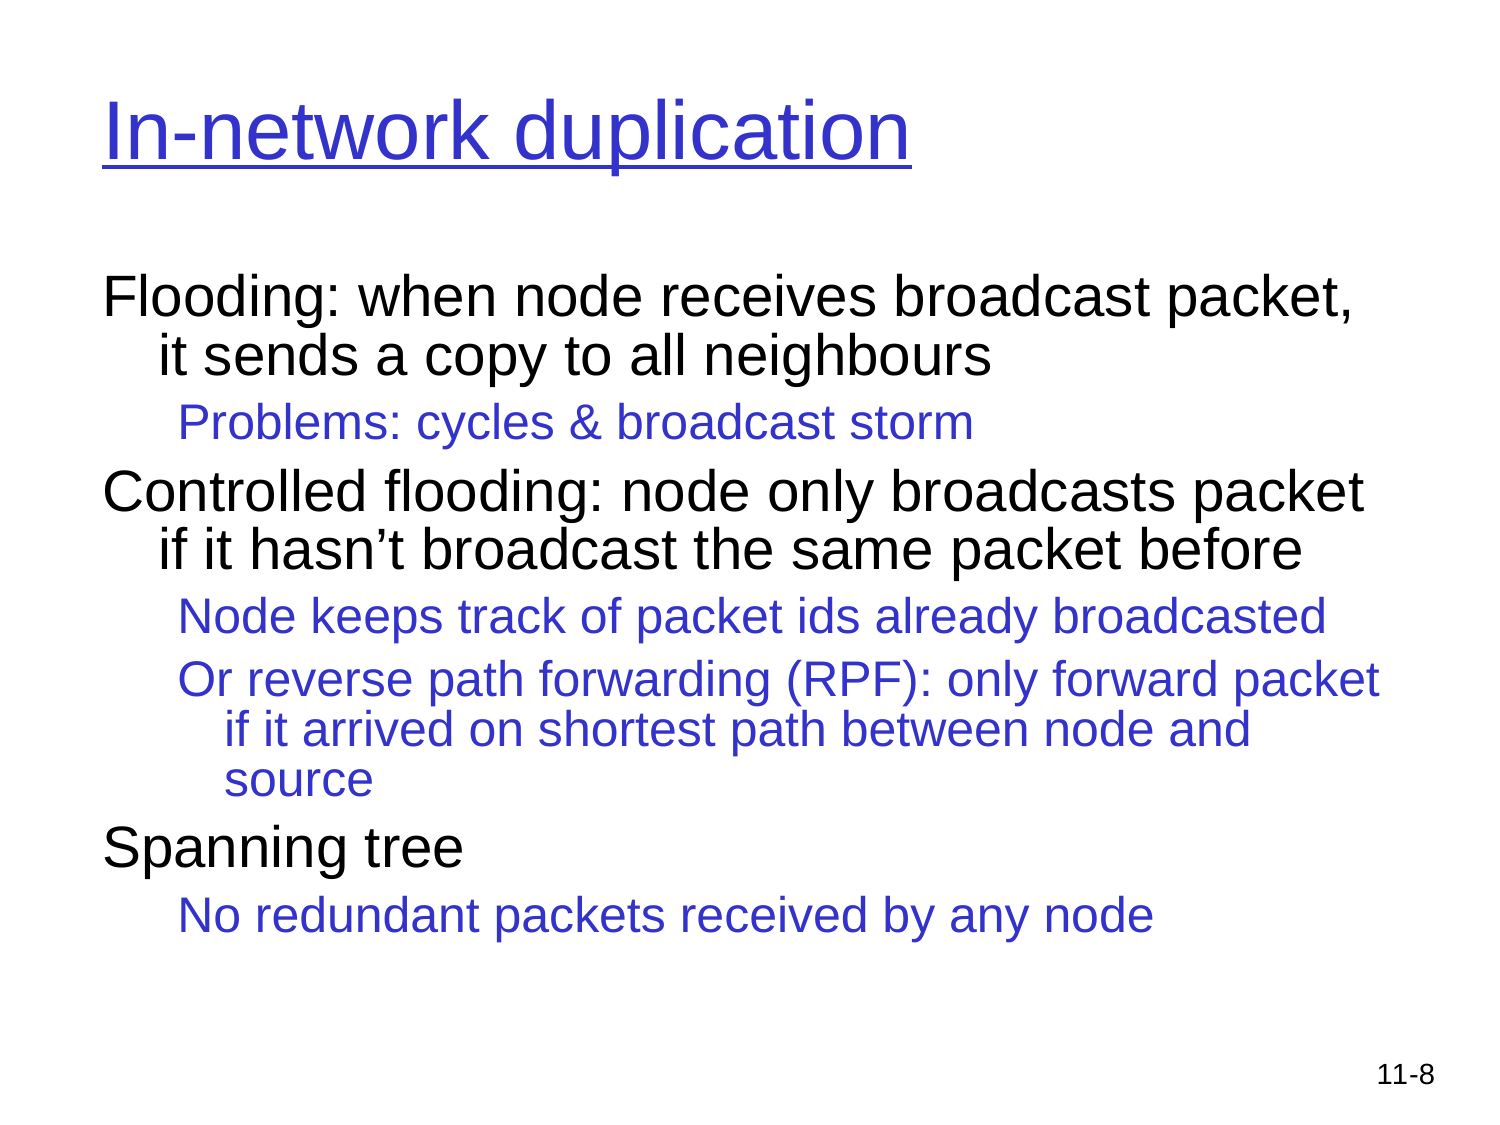

# In-network duplication
Flooding: when node receives broadcast packet, it sends a copy to all neighbours
Problems: cycles & broadcast storm
Controlled flooding: node only broadcasts packet if it hasn’t broadcast the same packet before
Node keeps track of packet ids already broadcasted
Or reverse path forwarding (RPF): only forward packet if it arrived on shortest path between node and source
Spanning tree
No redundant packets received by any node
8